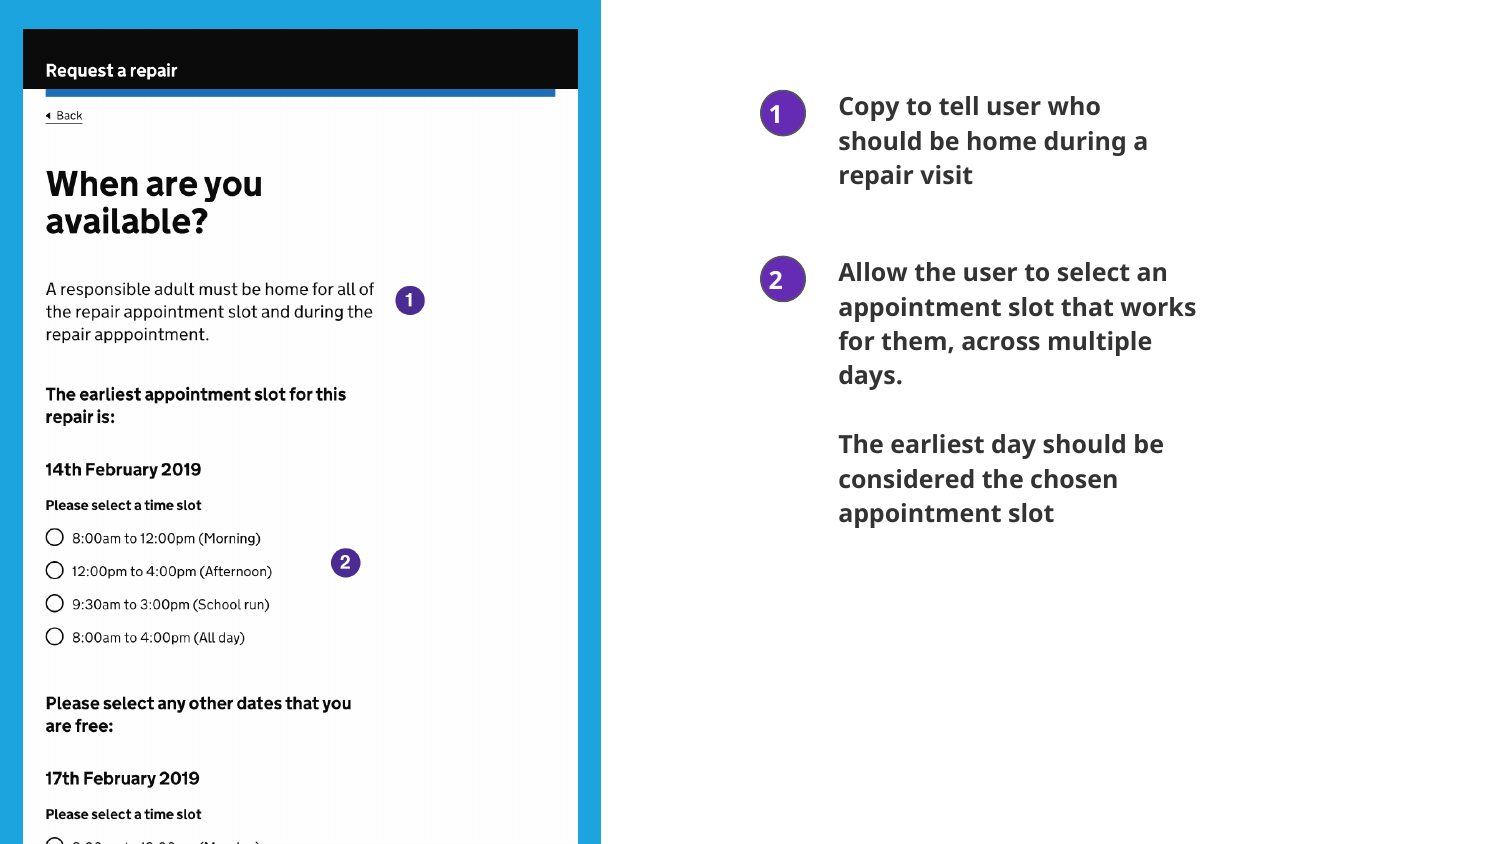

Copy to tell user who should be home during a repair visit
1
Allow the user to select an appointment slot that works for them, across multiple days.
The earliest day should be considered the chosen appointment slot
2